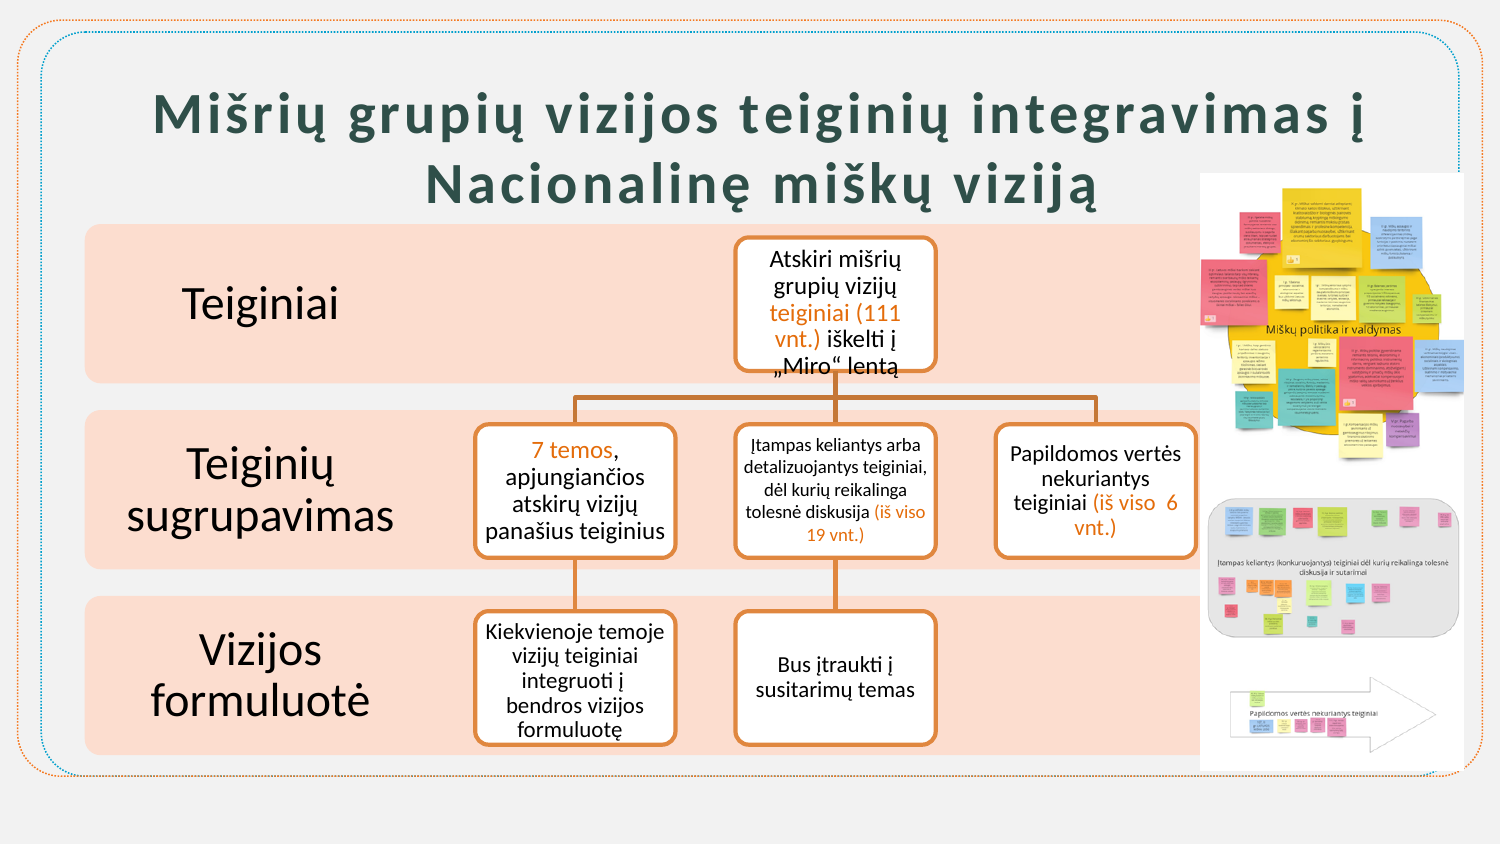

Mišrių grupių vizijos teiginių integravimas į Nacionalinę miškų viziją
Teiginiai
Atskiri mišrių grupių vizijų teiginiai (111 vnt.) iškelti į „Miro“ lentą
Teiginių sugrupavimas
7 temos, apjungiančios atskirų vizijų panašius teiginius
Įtampas keliantys arba detalizuojantys teiginiai, dėl kurių reikalinga tolesnė diskusija (iš viso 19 vnt.)
Papildomos vertės nekuriantys teiginiai (iš viso 6 vnt.)
Vizijos formuluotė
Kiekvienoje temoje vizijų teiginiai integruoti į bendros vizijos formuluotę
Bus įtraukti į susitarimų temas